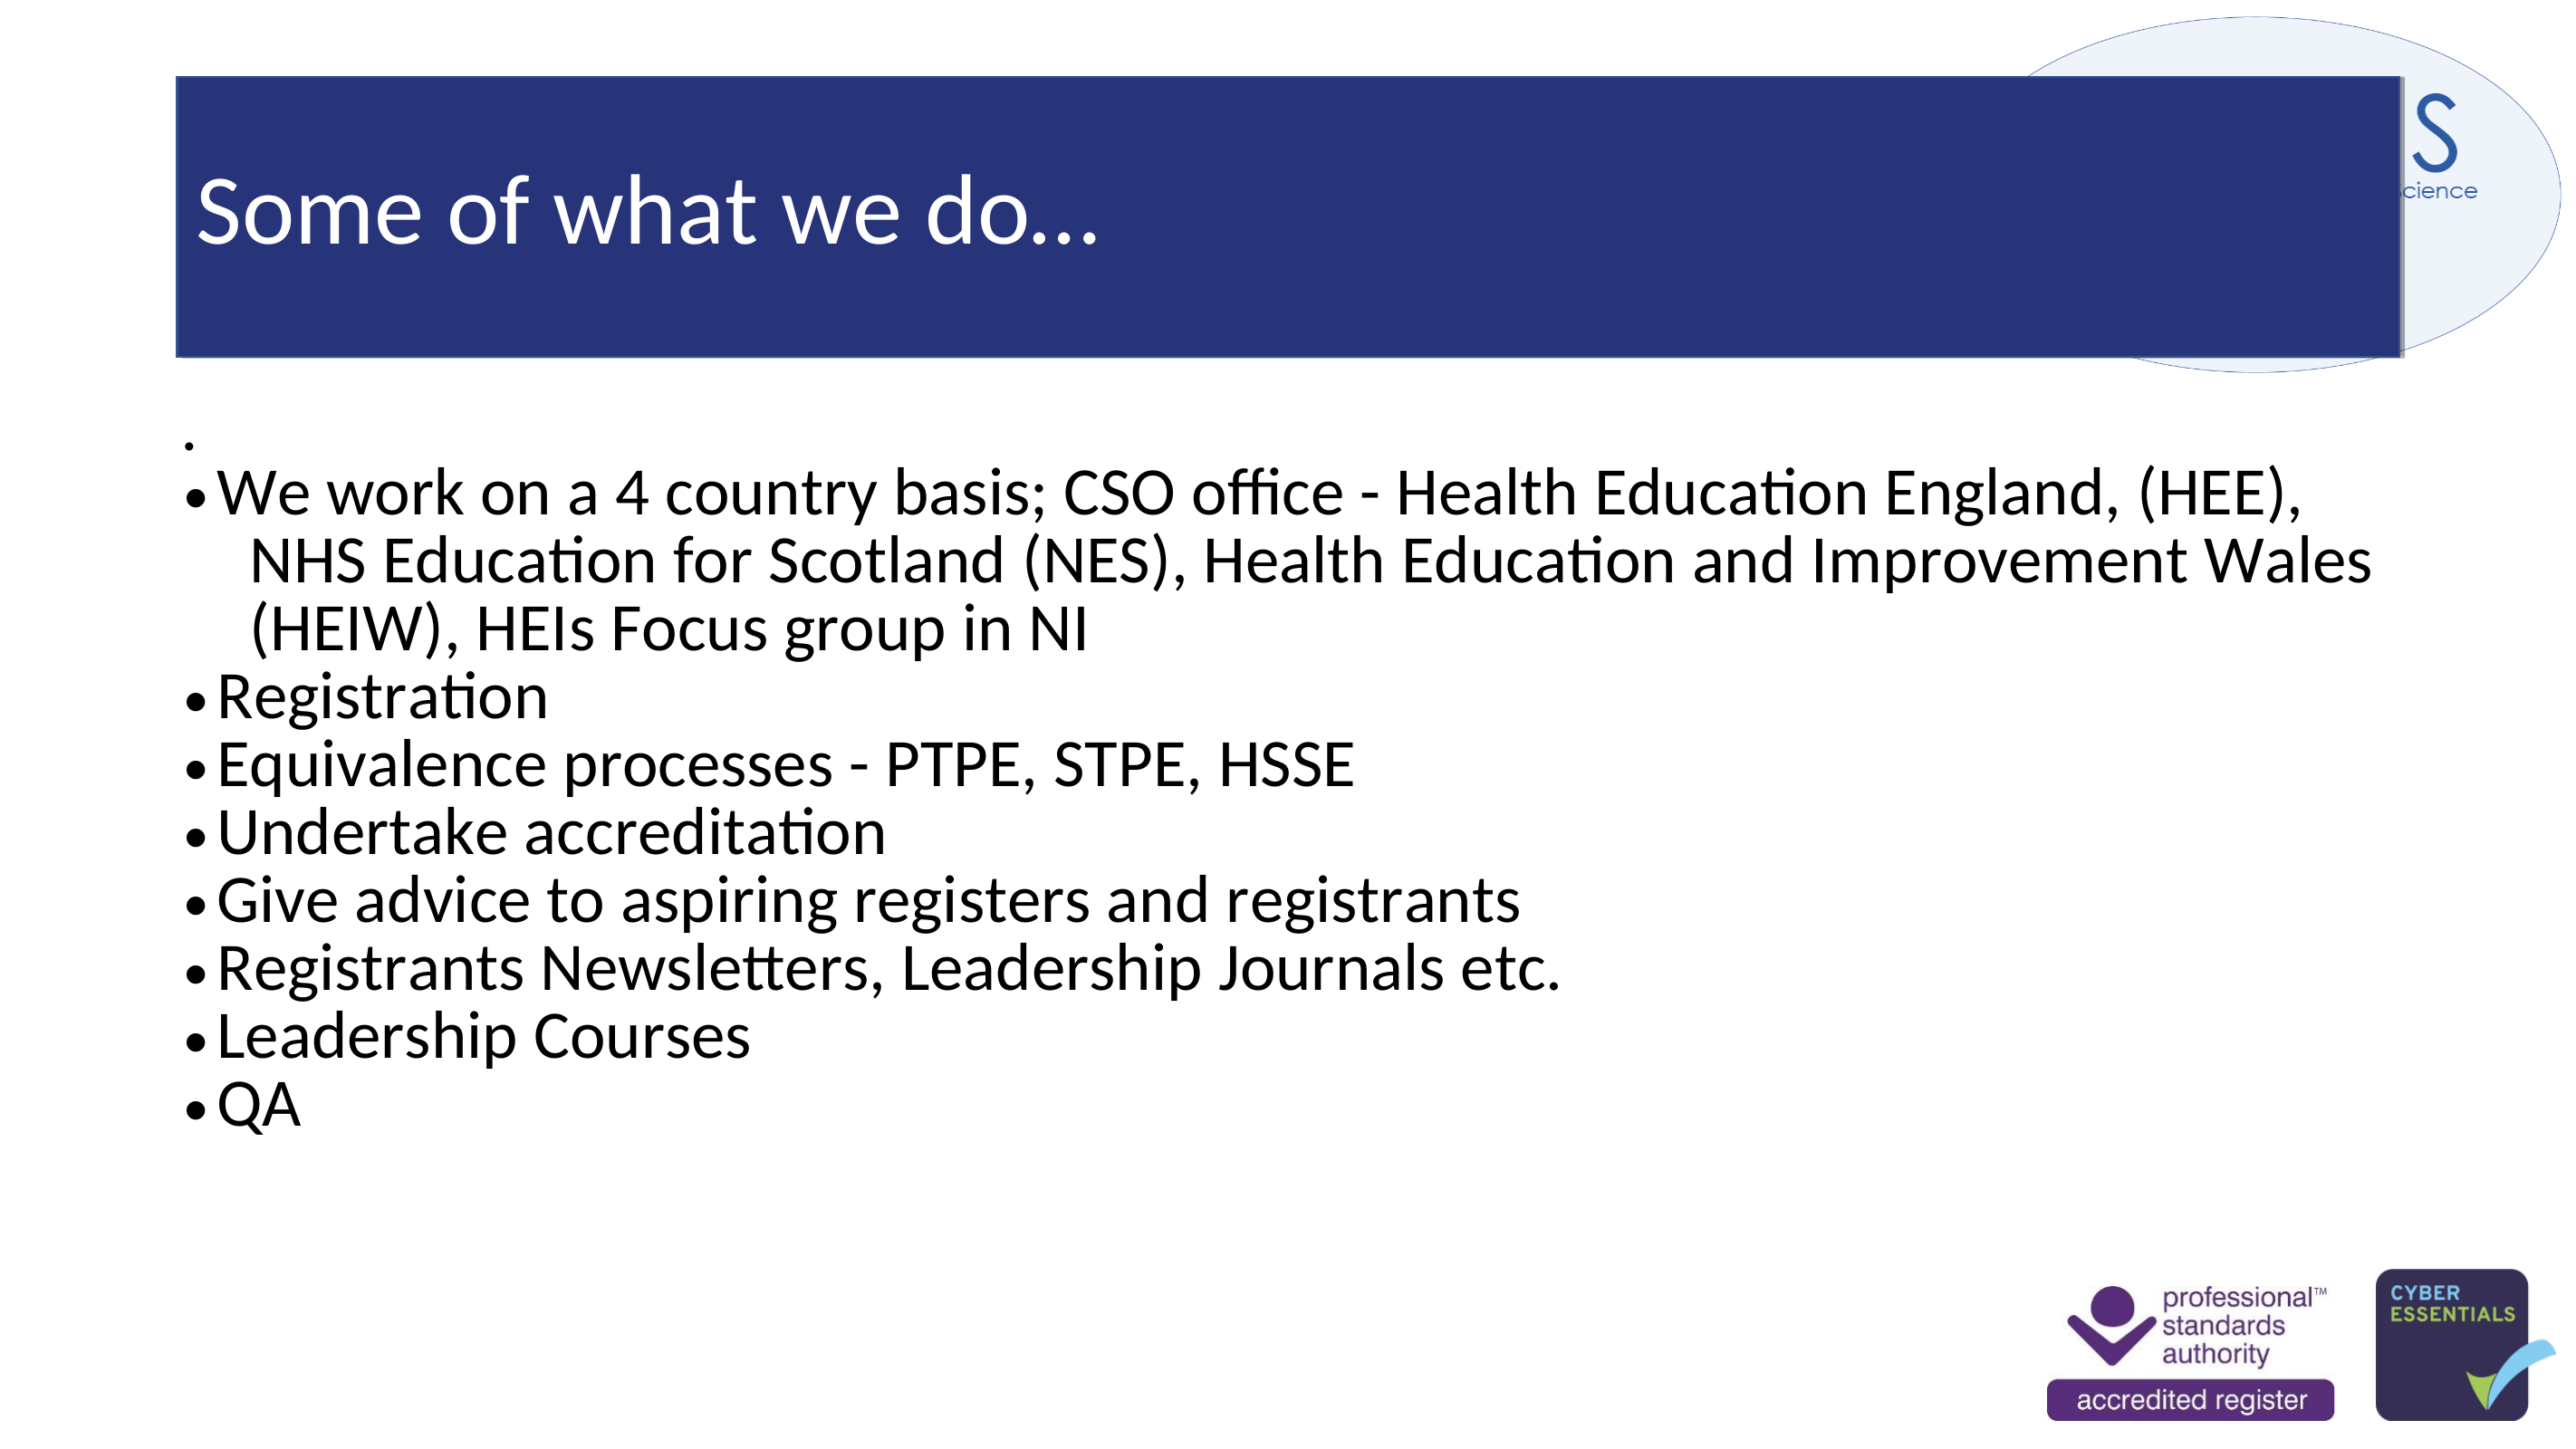

# Some of what we do…
We work on a 4 country basis; CSO office - Health Education England, (HEE), NHS Education for Scotland (NES), Health Education and Improvement Wales (HEIW), HEIs Focus group in NI
Registration
Equivalence processes - PTPE, STPE, HSSE
Undertake accreditation
Give advice to aspiring registers and registrants
Registrants Newsletters, Leadership Journals etc.
Leadership Courses
QA